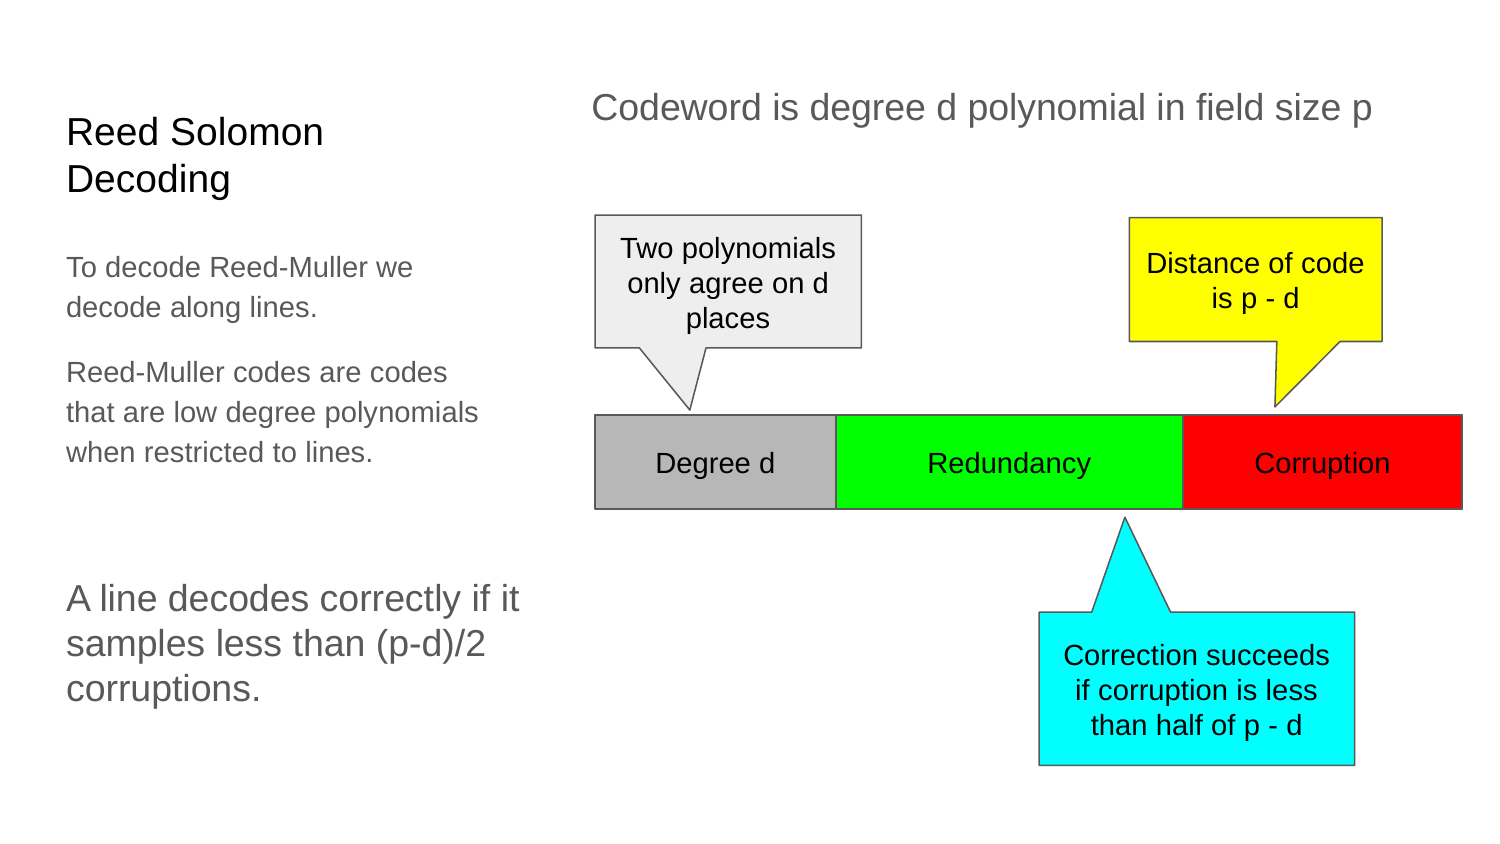

Codeword is degree d polynomial in field size p
# Reed Solomon Decoding
Two polynomials only agree on d places
Distance of code is p - d
To decode Reed-Muller we decode along lines.
Reed-Muller codes are codes that are low degree polynomials when restricted to lines.
Degree d
n-d
Redundancy
Corruption
A line decodes correctly if it samples less than (p-d)/2 corruptions.
Correction succeeds if corruption is less than half of p - d